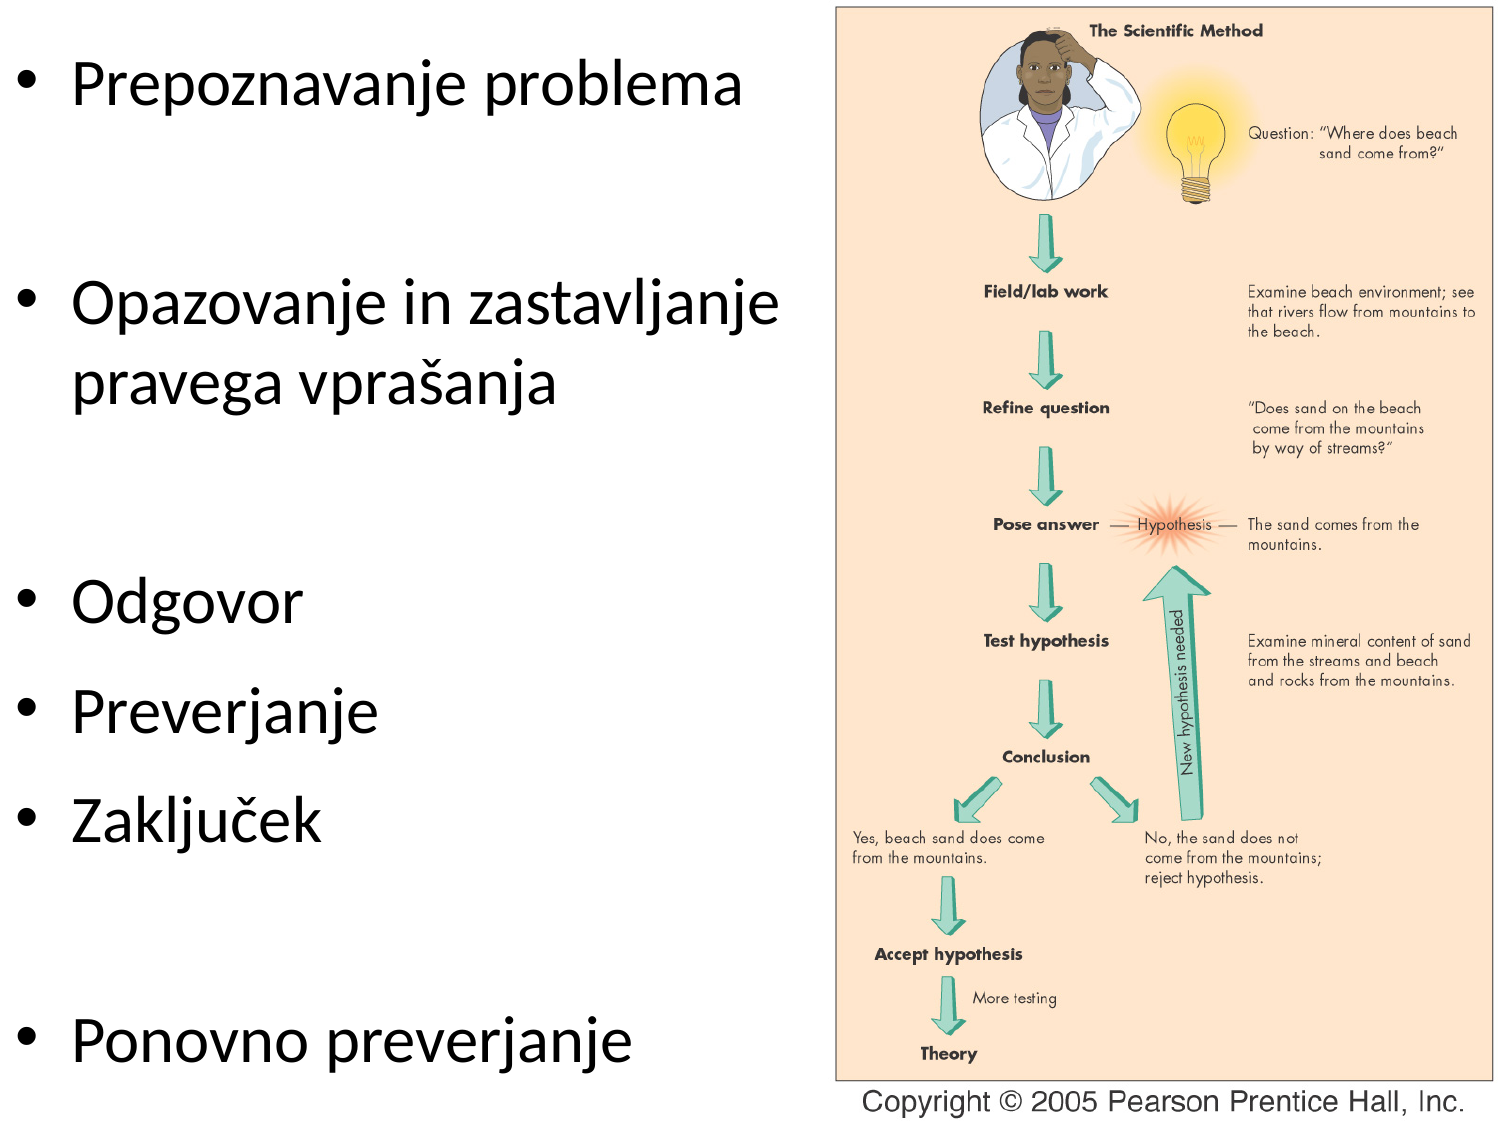

# Prepoznavanje problema
Opazovanje in zastavljanje pravega vprašanja
Odgovor
Preverjanje
Zaključek
Ponovno preverjanje